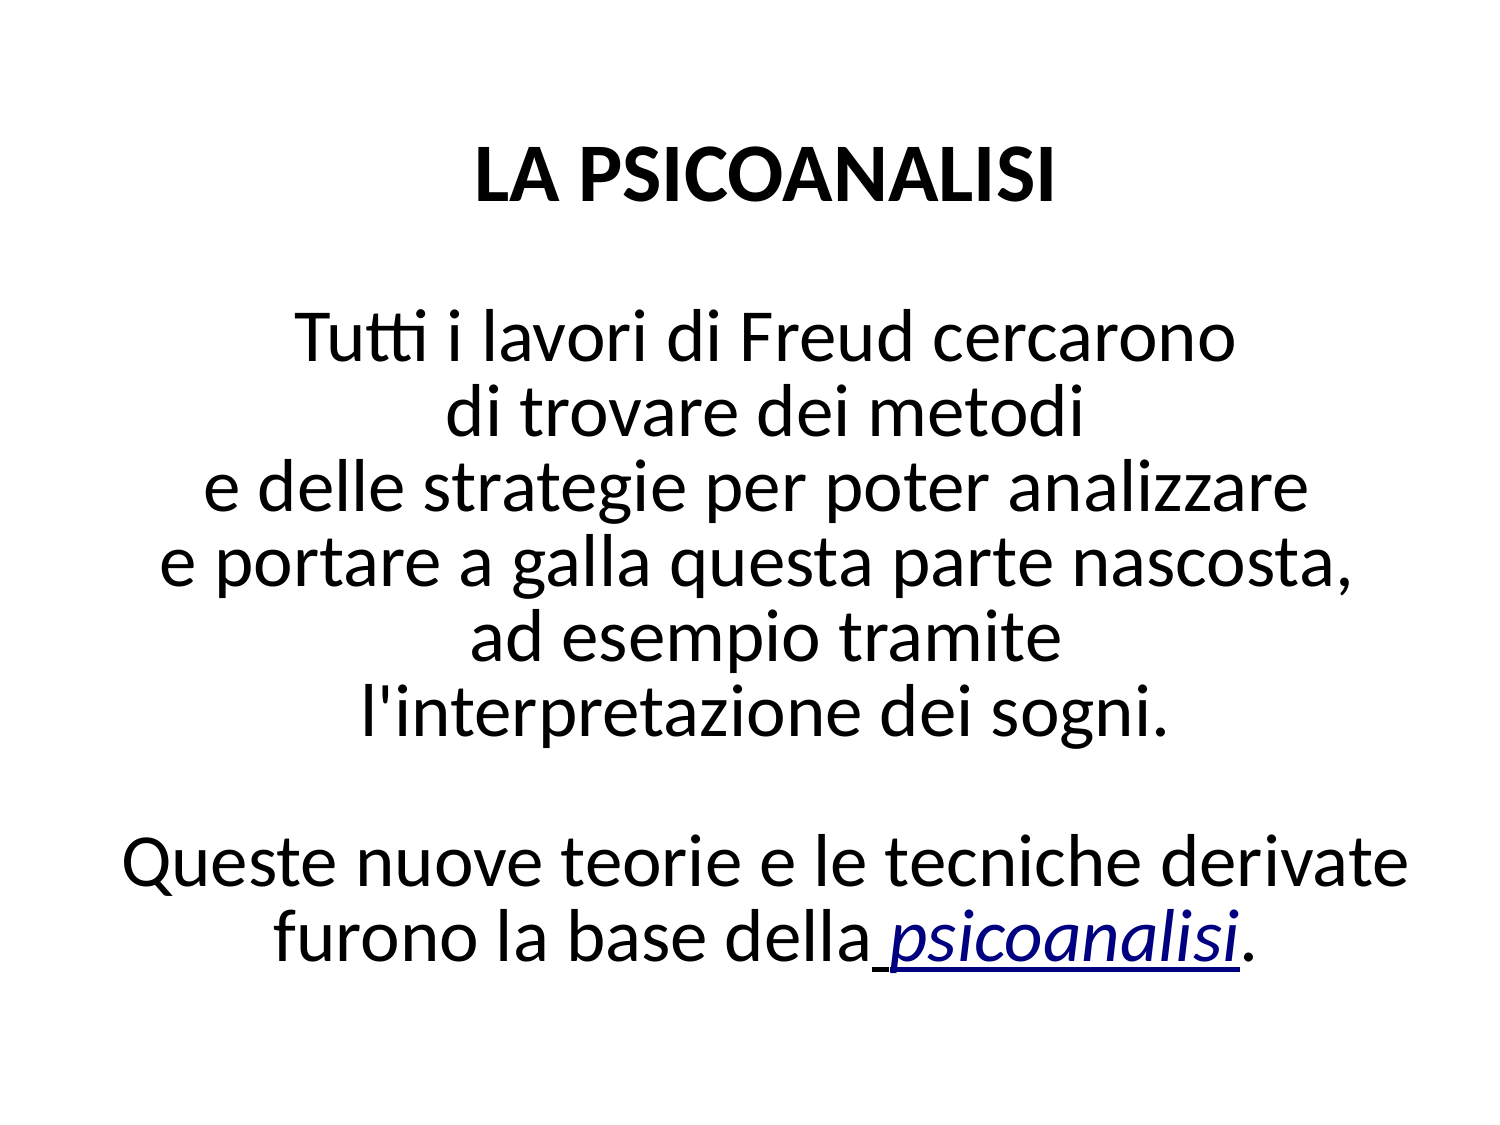

# LA PSICOANALISI Tutti i lavori di Freud cercarono di trovare dei metodi e delle strategie per poter analizzare e portare a galla questa parte nascosta, ad esempio tramite l'interpretazione dei sogni. Queste nuove teorie e le tecniche derivate furono la base della psicoanalisi.